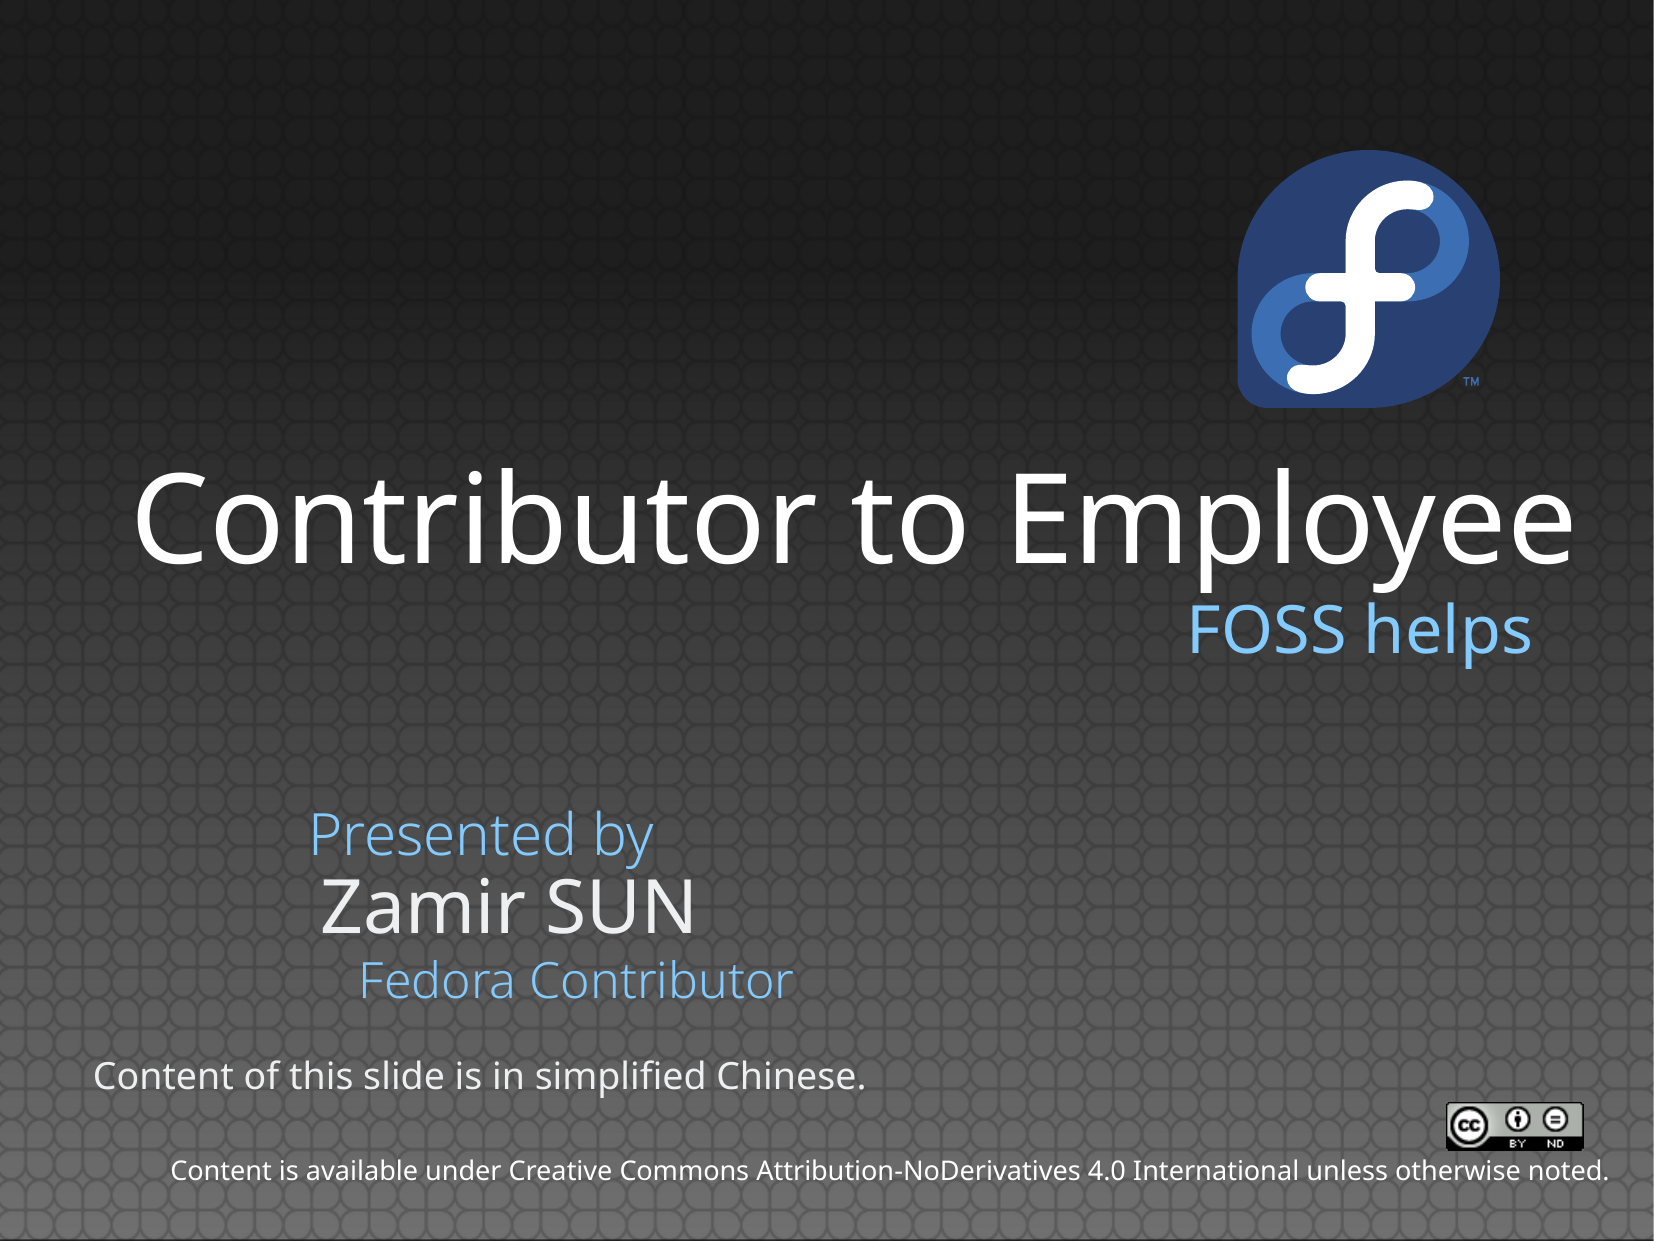

Contributor to Employee
# FOSS helps
Presented by
Zamir SUN
Fedora Contributor
Content of this slide is in simplified Chinese.
Content is available under Creative Commons Attribution-NoDerivatives 4.0 International unless otherwise noted.